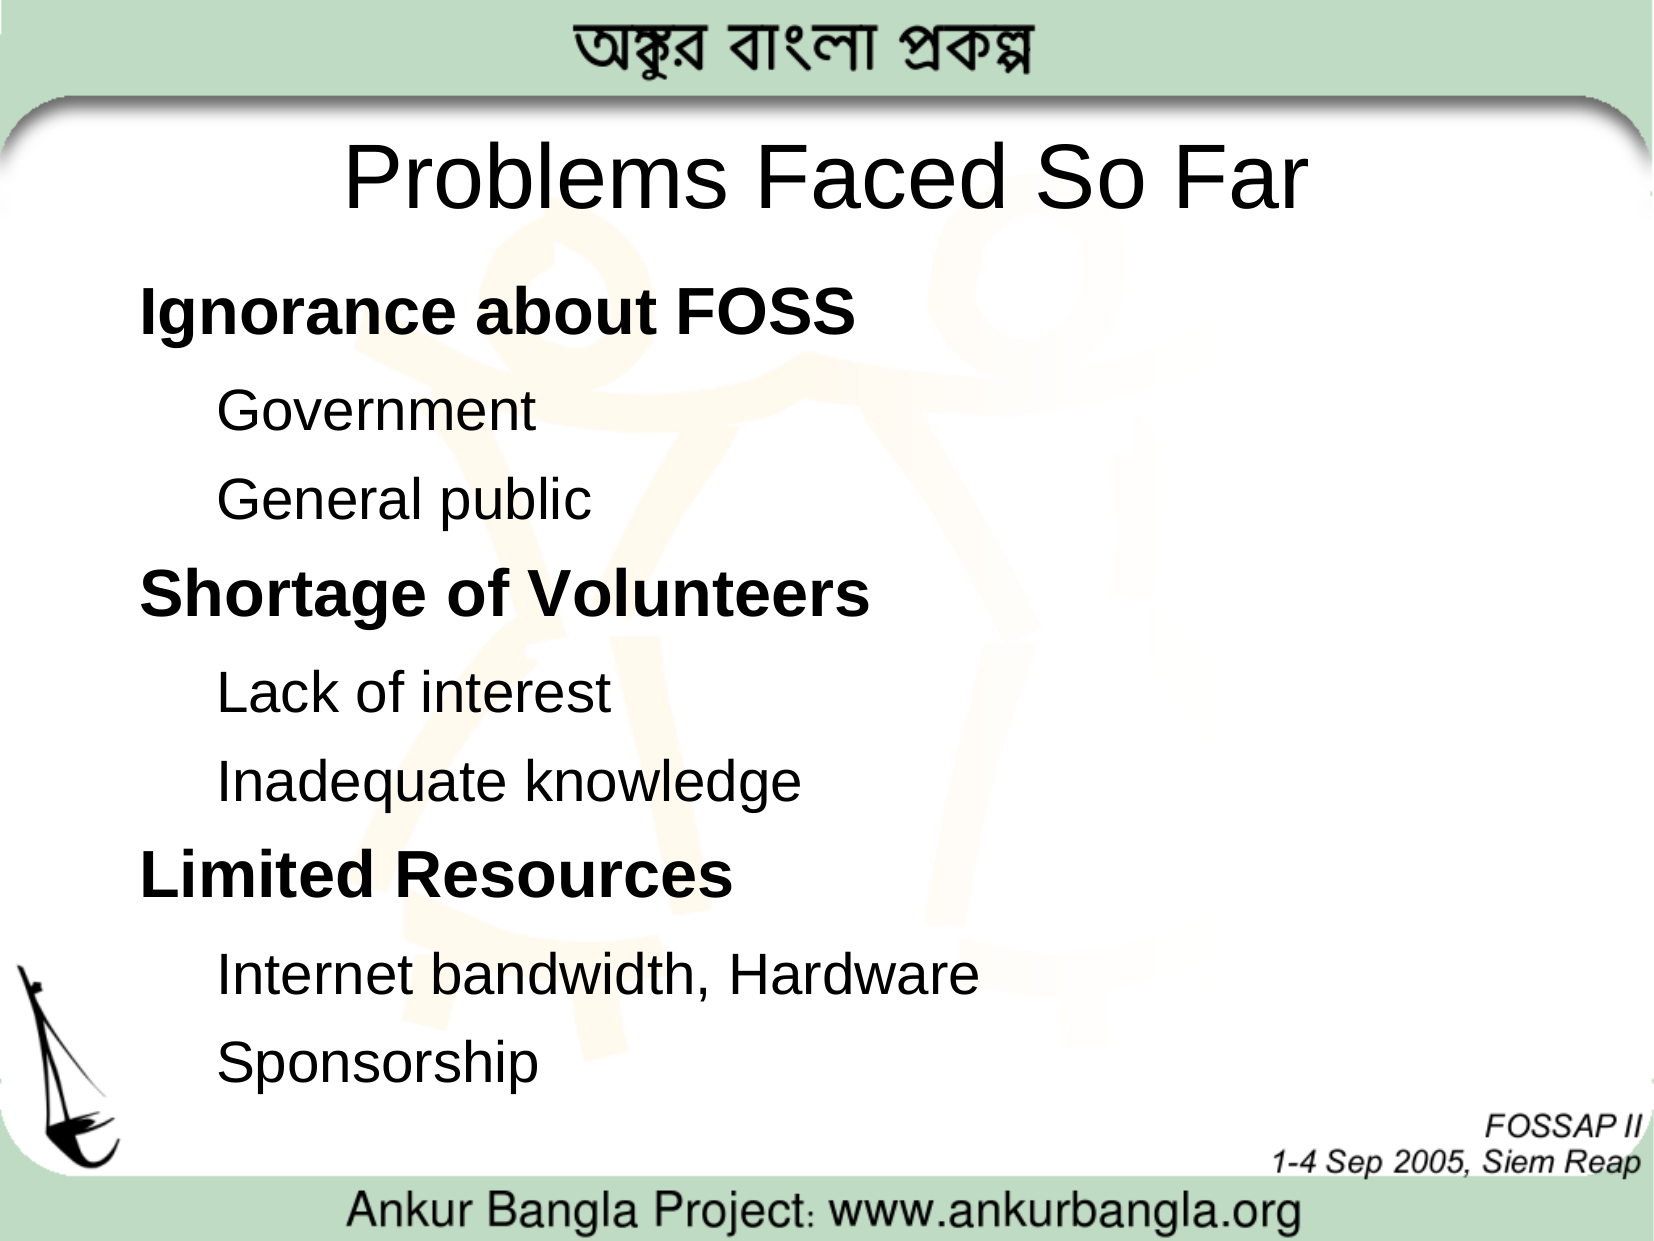

# Problems Faced So Far
Ignorance about FOSS
Government
General public
Shortage of Volunteers
Lack of interest
Inadequate knowledge
Limited Resources
Internet bandwidth, Hardware
Sponsorship